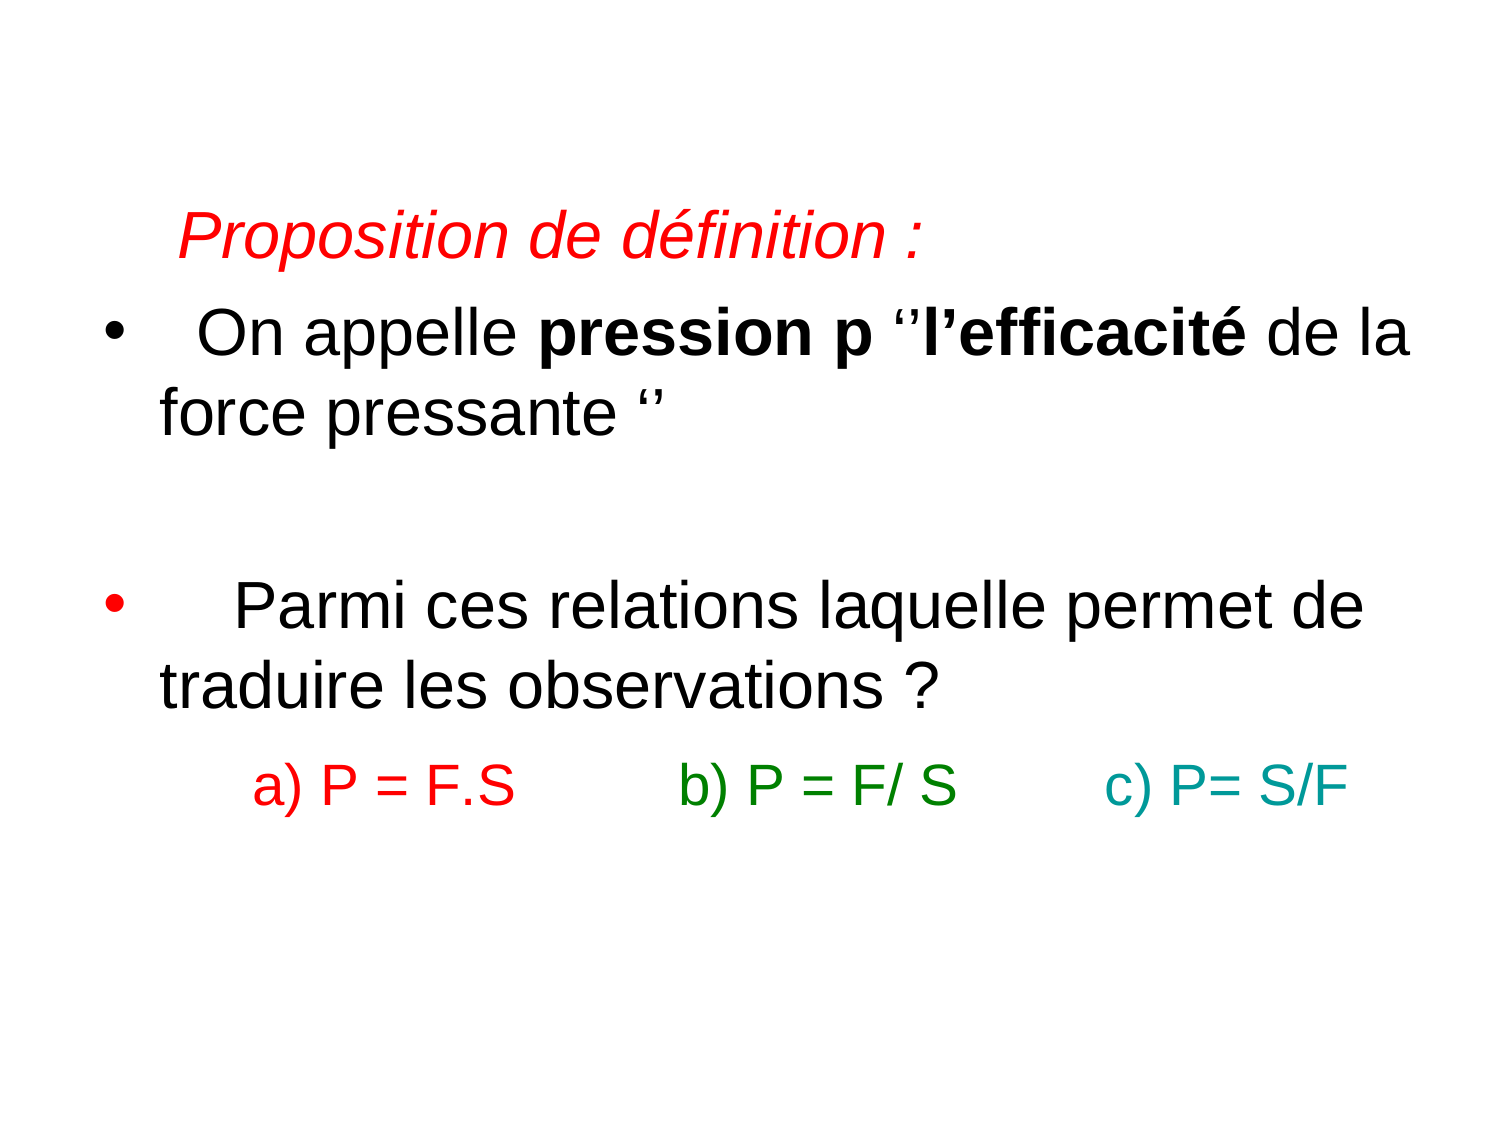

# Proposition de définition :
 On appelle pression p ‘’l’efficacité de la force pressante ‘’
 Parmi ces relations laquelle permet de traduire les observations ?
 a) P = F.S b) P = F/ S c) P= S/F